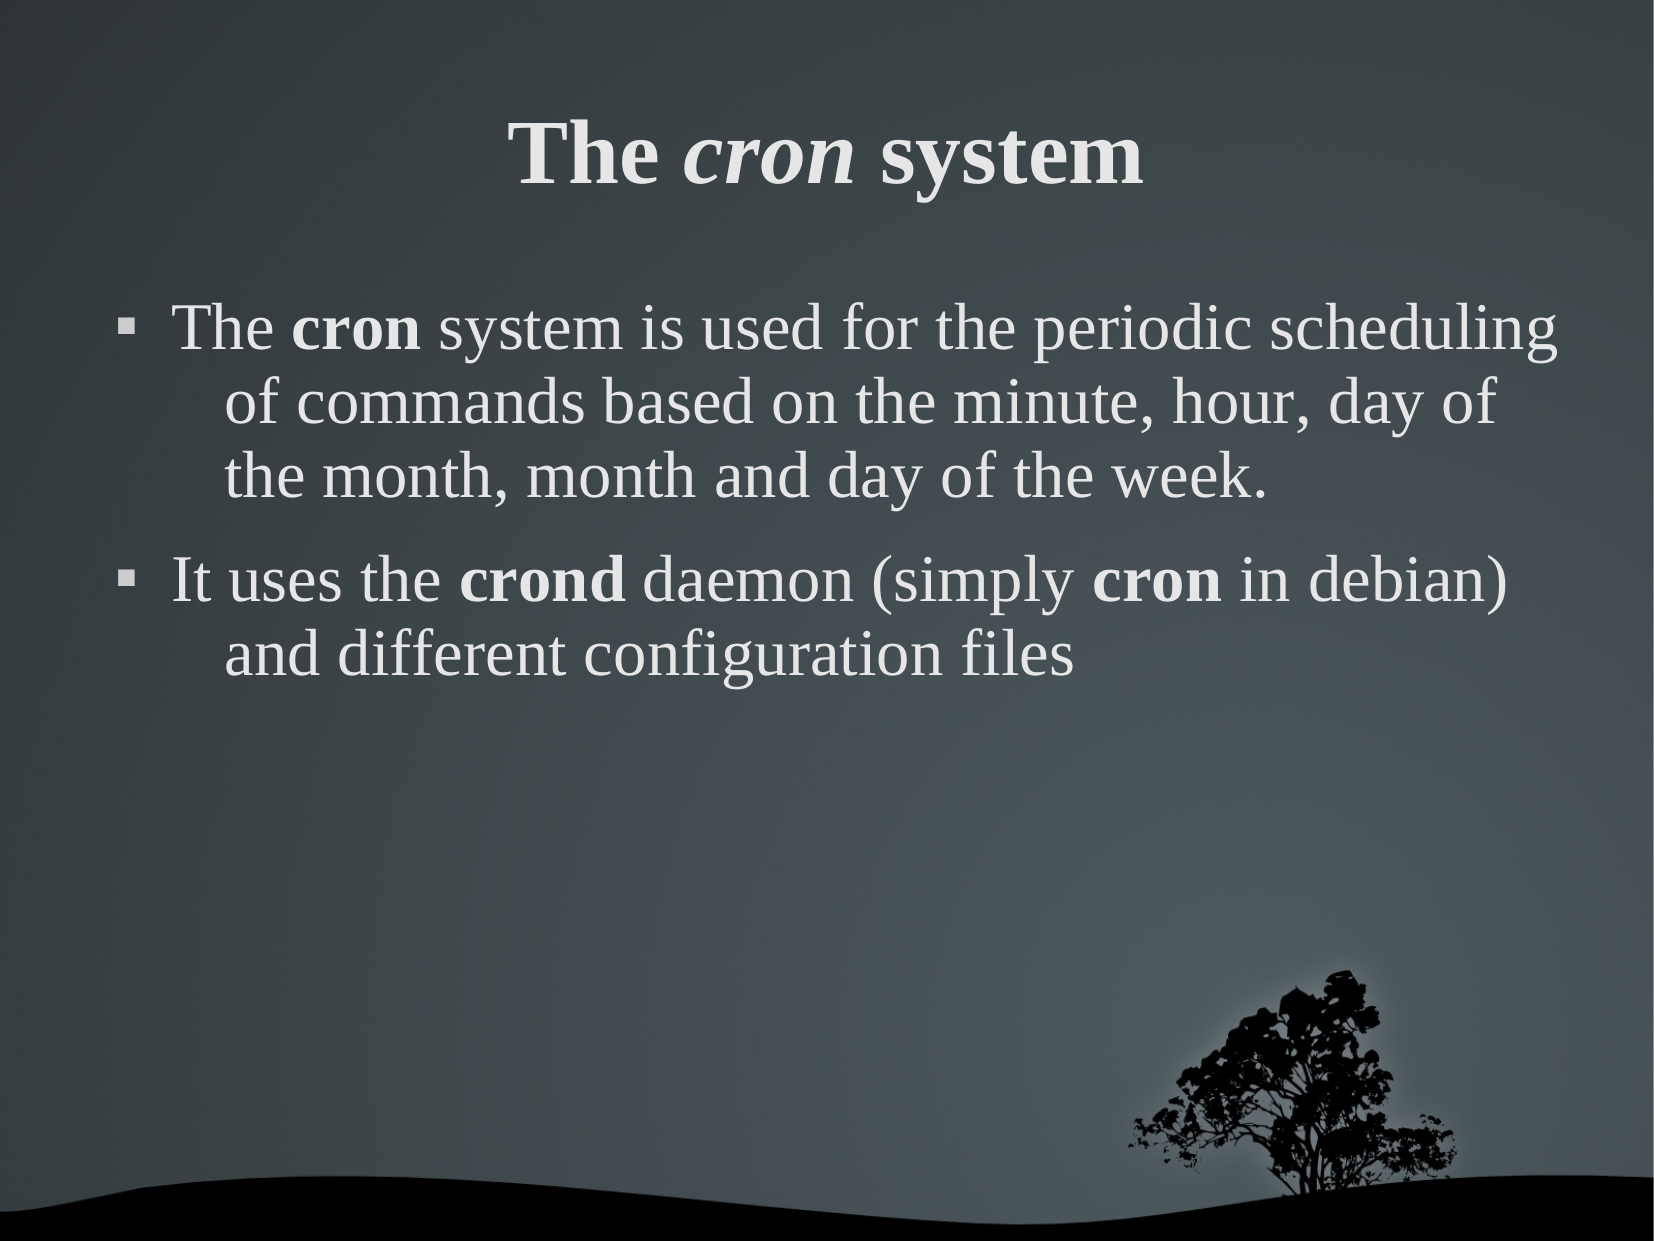

# The cron system
The cron system is used for the periodic scheduling of commands based on the minute, hour, day of the month, month and day of the week.
It uses the crond daemon (simply cron in debian) and different configuration files